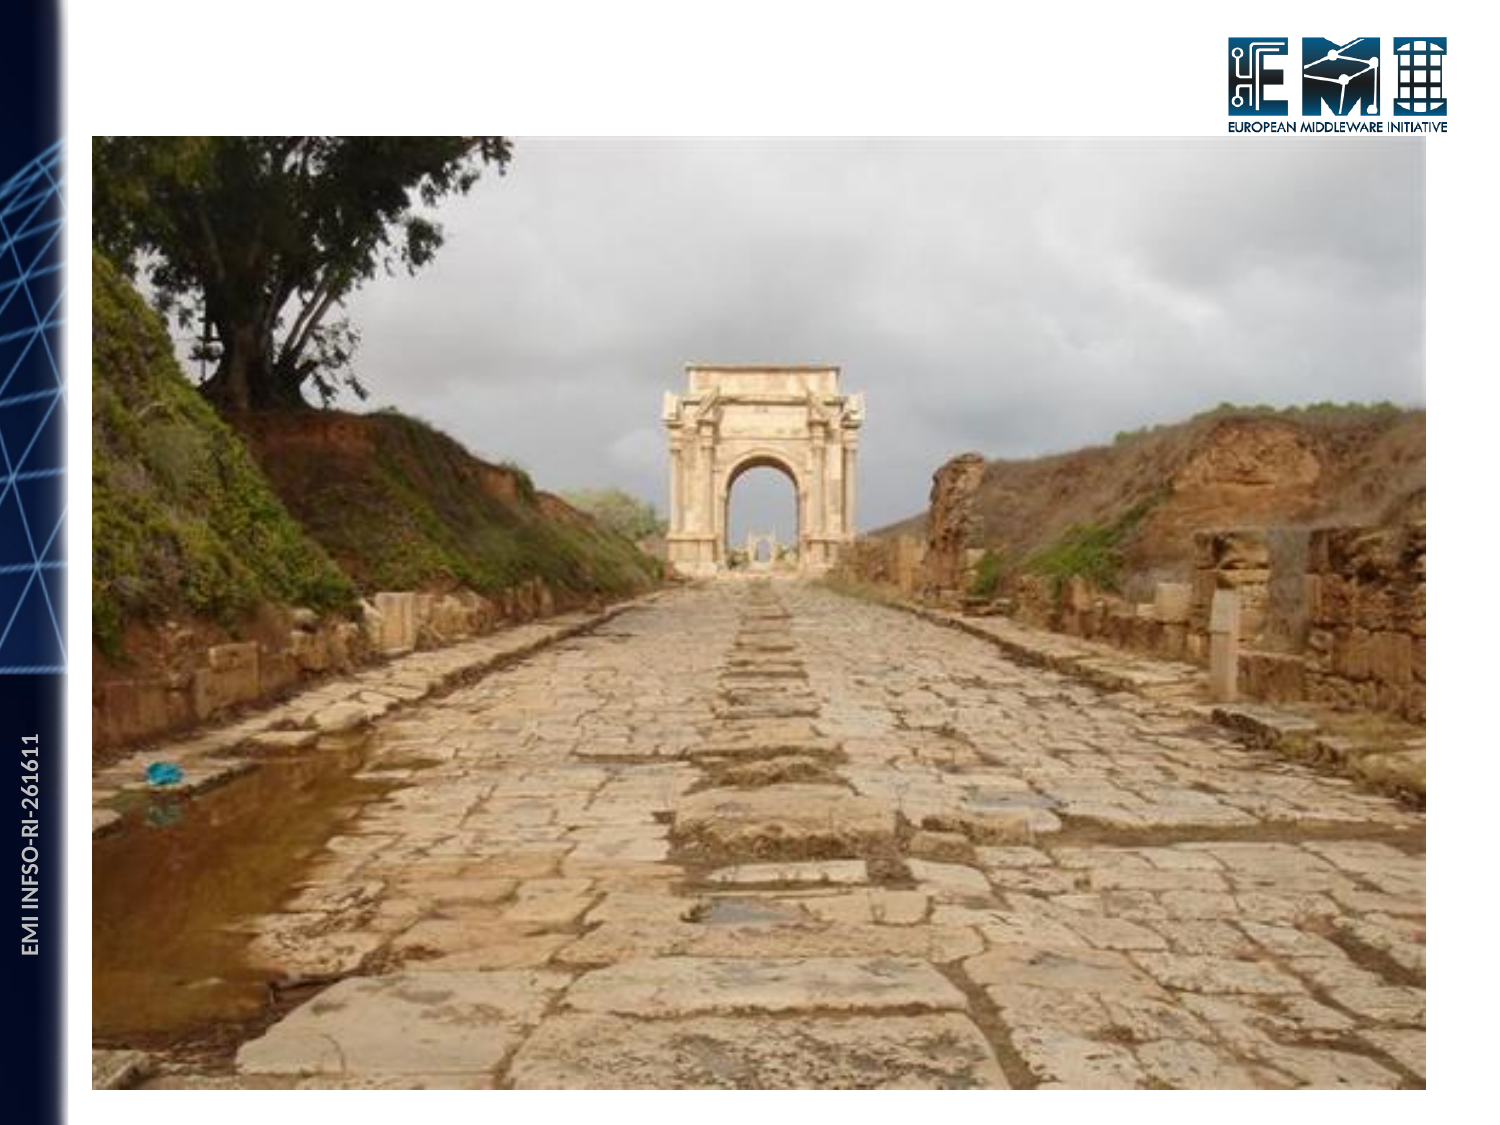

#
Should be aware of time lag between development and deployment
But if not all, then most roads lead to Rome